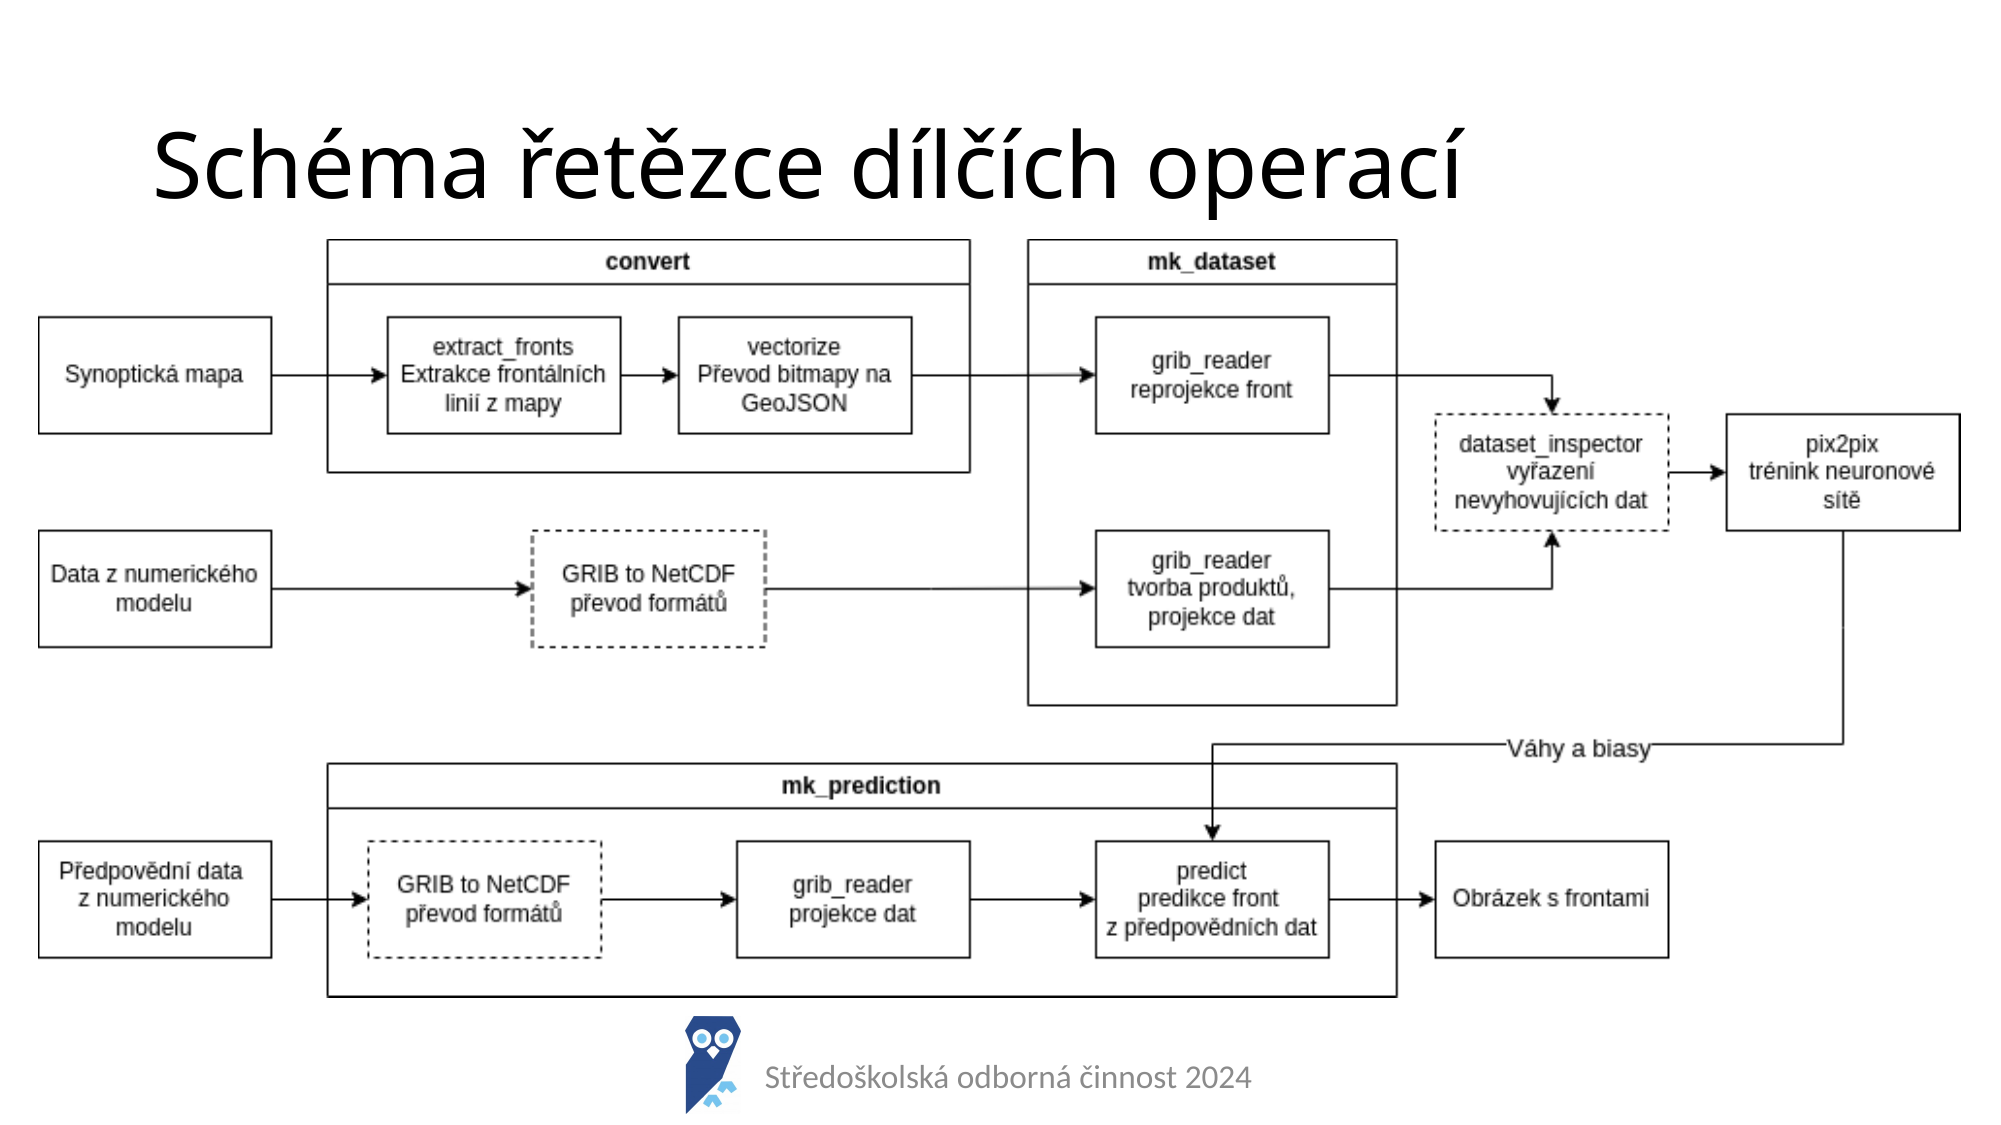

# Schéma řetězce dílčích operací
Středoškolská odborná činnost 2024